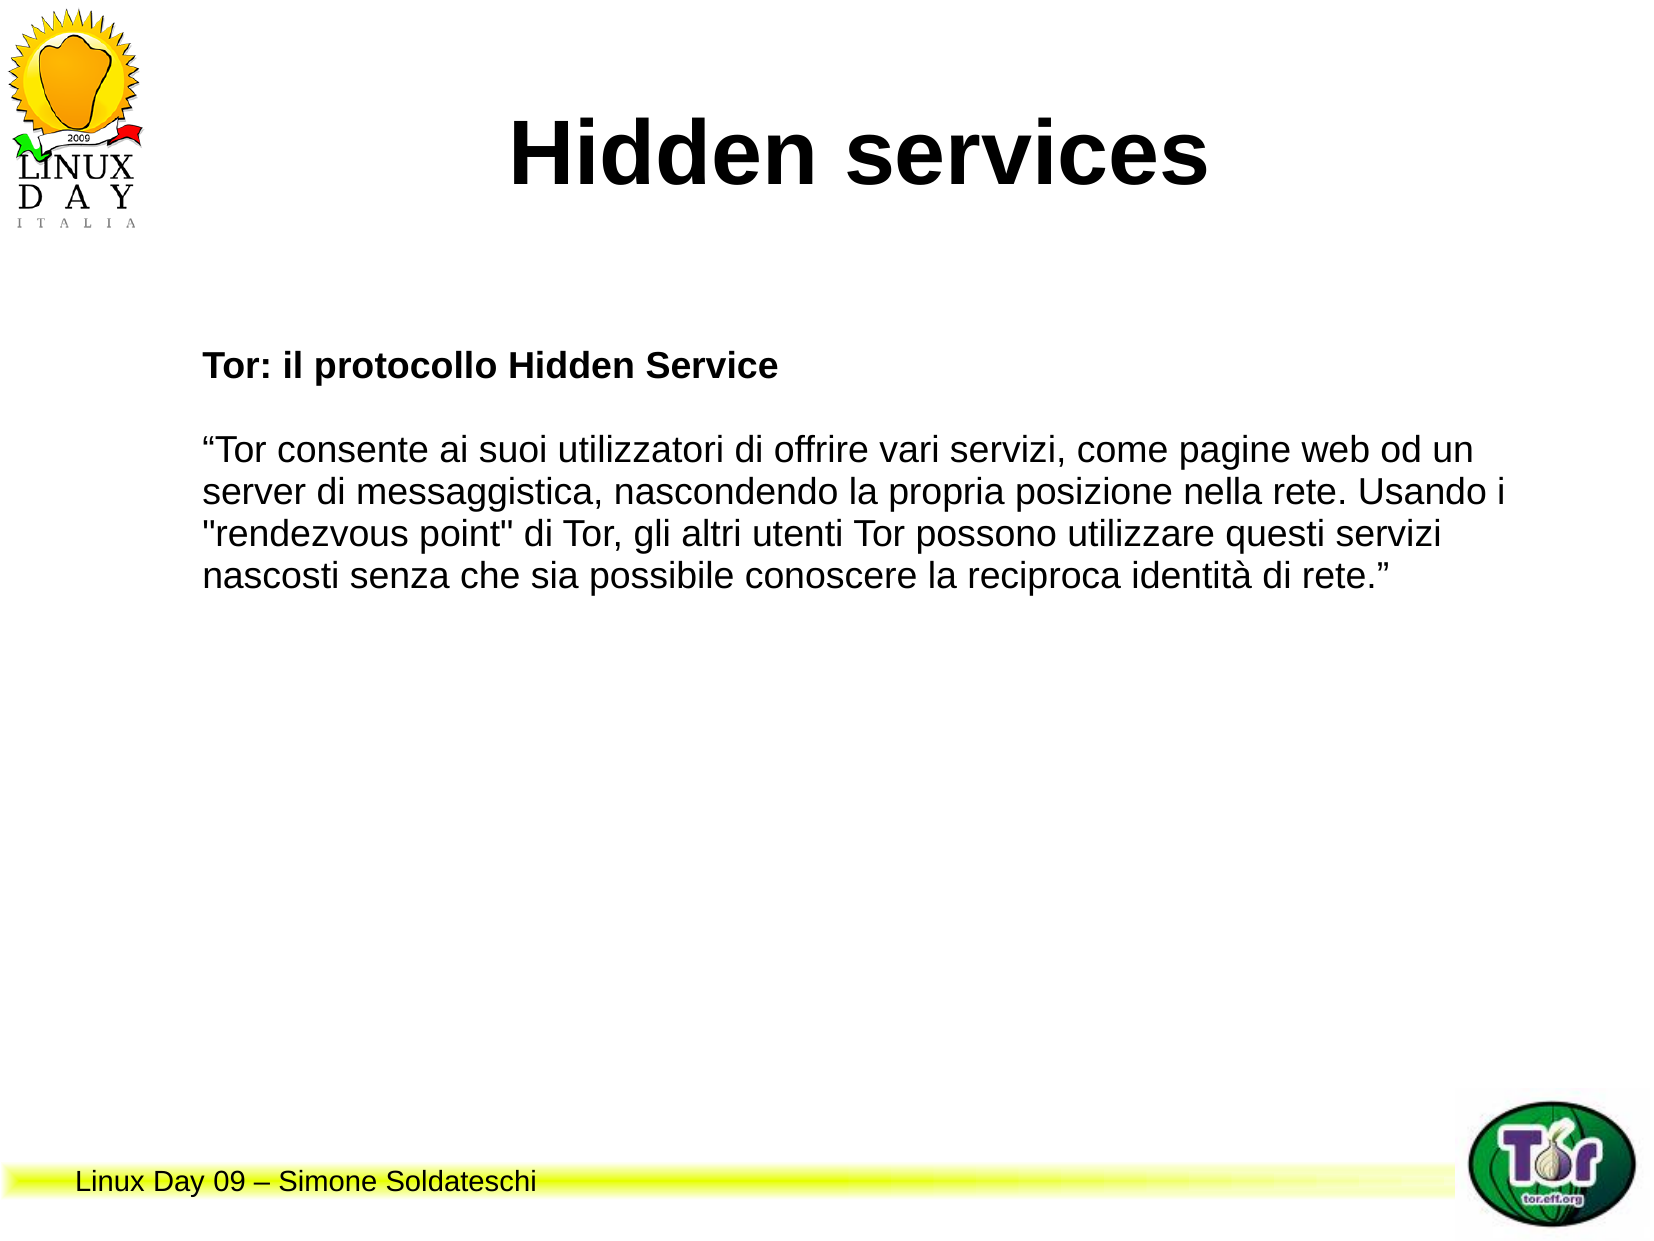

# Hidden services
Tor: il protocollo Hidden Service
“Tor consente ai suoi utilizzatori di offrire vari servizi, come pagine web od un server di messaggistica, nascondendo la propria posizione nella rete. Usando i "rendezvous point" di Tor, gli altri utenti Tor possono utilizzare questi servizi nascosti senza che sia possibile conoscere la reciproca identità di rete.”